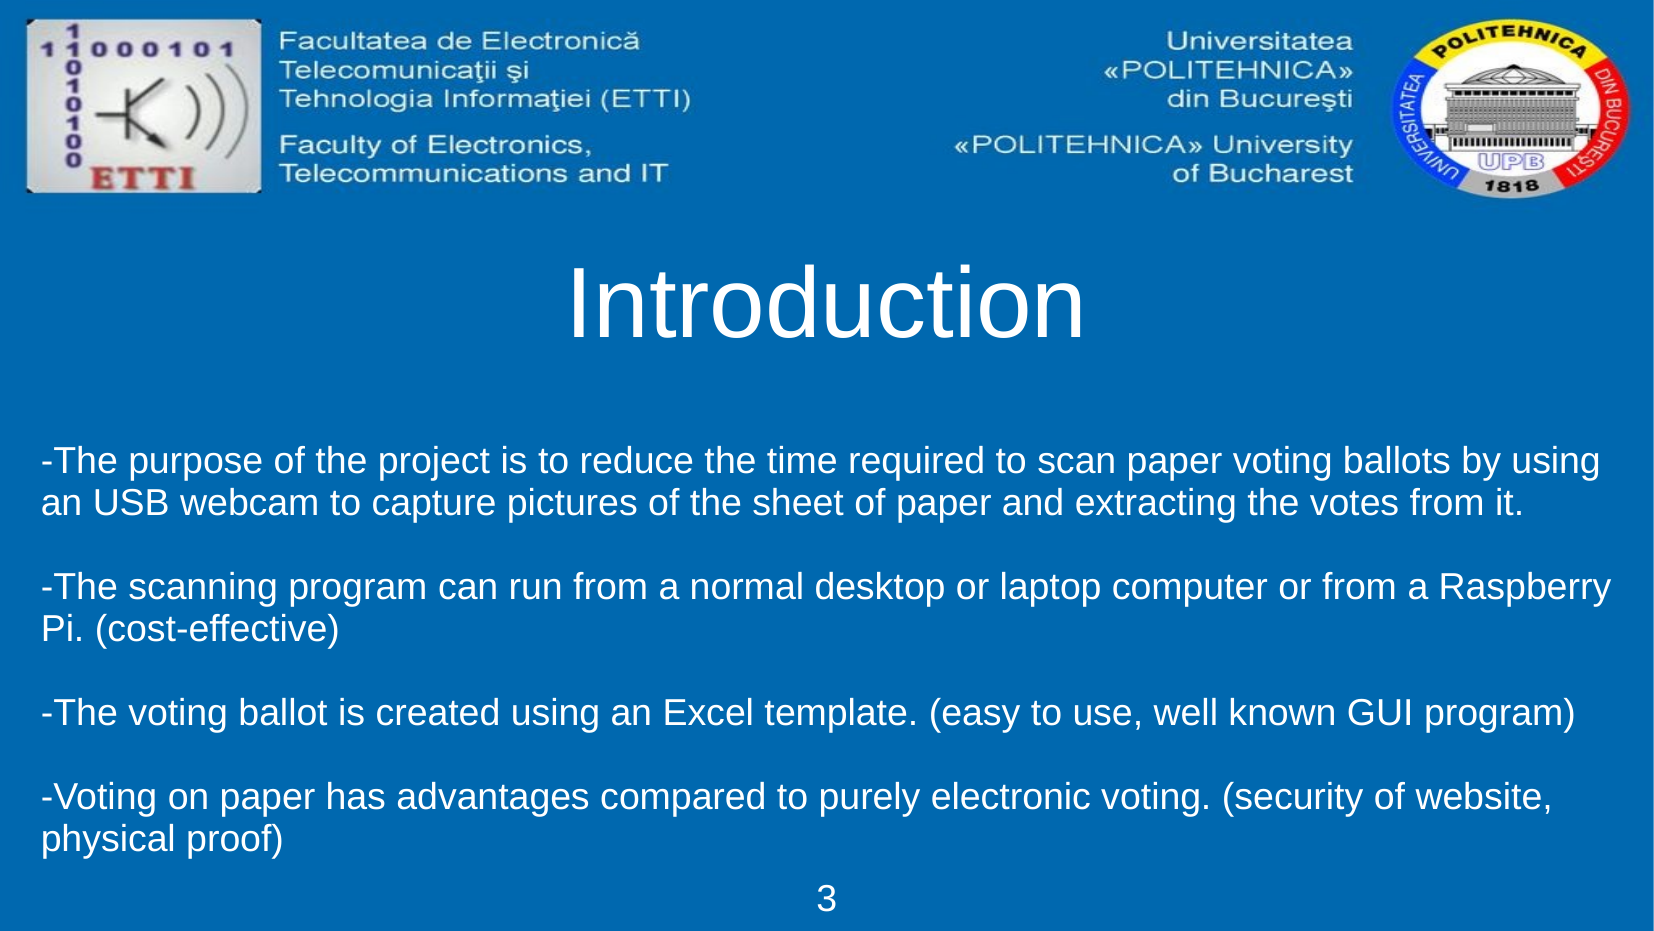

Introduction
-The purpose of the project is to reduce the time required to scan paper voting ballots by using
an USB webcam to capture pictures of the sheet of paper and extracting the votes from it.
-The scanning program can run from a normal desktop or laptop computer or from a Raspberry
Pi. (cost-effective)
-The voting ballot is created using an Excel template. (easy to use, well known GUI program)
-Voting on paper has advantages compared to purely electronic voting. (security of website,
physical proof)
3